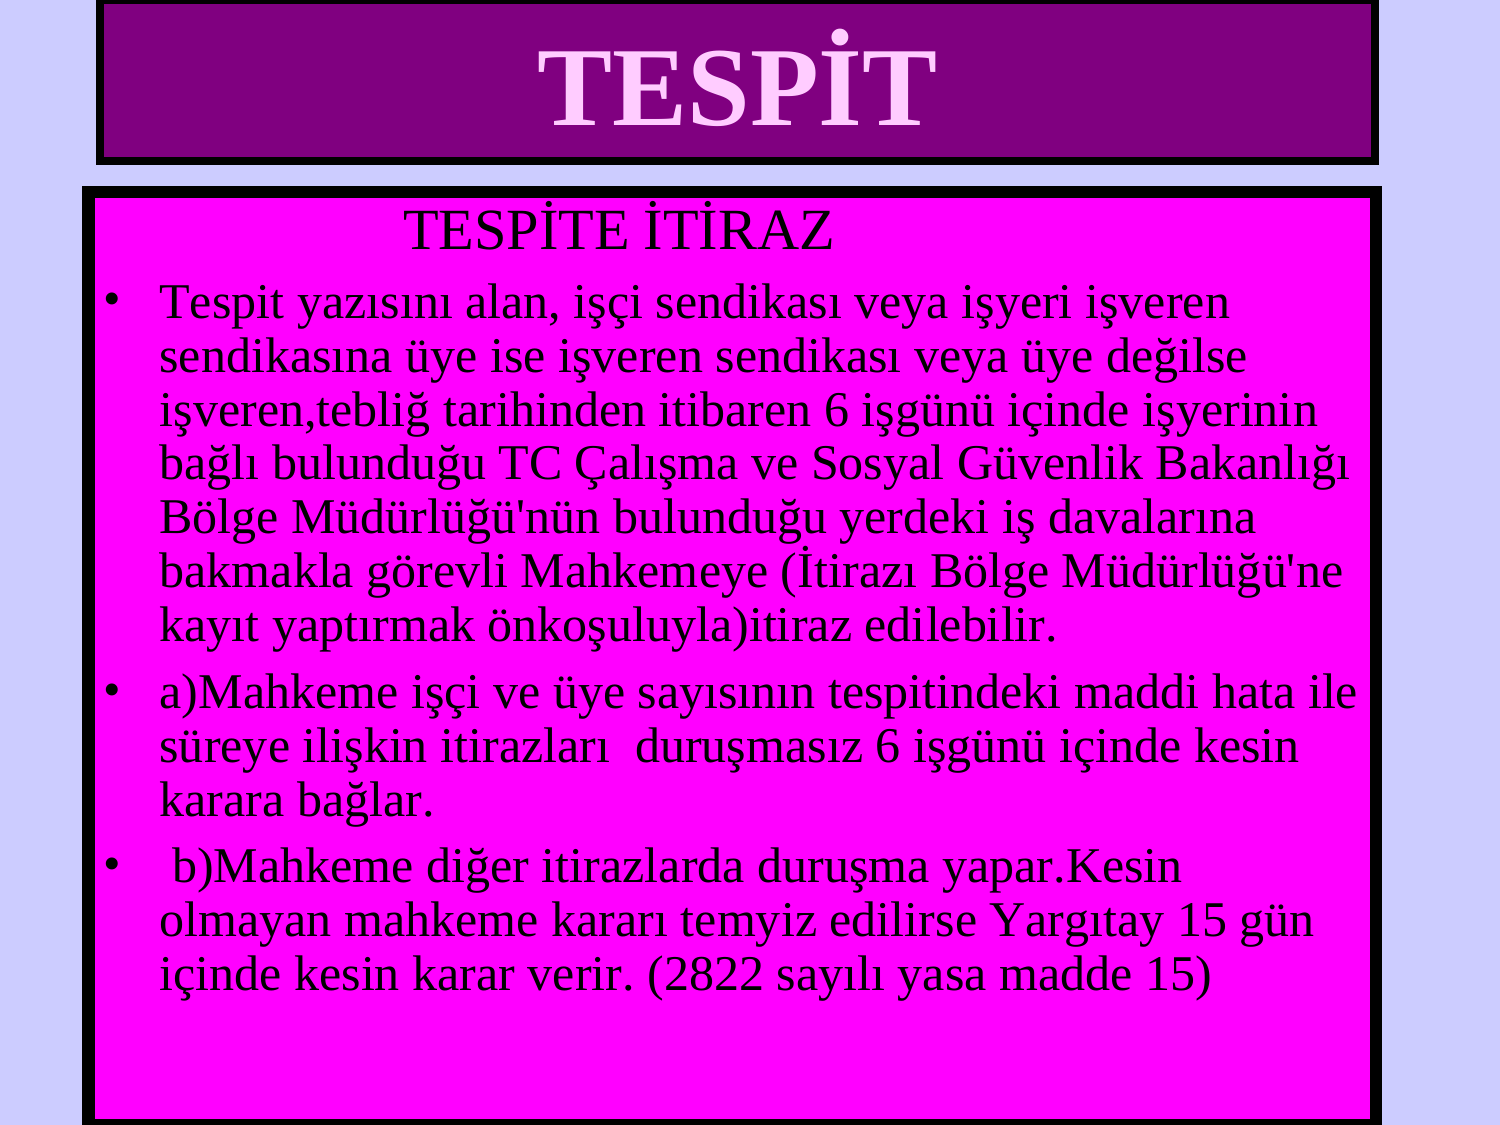

# TESPİT
TESPİTE İTİRAZ
Tespit yazısını alan, işçi sendikası veya işyeri işveren sendikasına üye ise işveren sendikası veya üye değilse işveren,tebliğ tarihinden itibaren 6 işgünü içinde işyerinin bağlı bulunduğu TC Çalışma ve Sosyal Güvenlik Bakanlığı Bölge Müdürlüğü'nün bulunduğu yerdeki iş davalarına bakmakla görevli Mahkemeye (İtirazı Bölge Müdürlüğü'ne kayıt yaptırmak önkoşuluyla)itiraz edilebilir.
a)Mahkeme işçi ve üye sayısının tespitindeki maddi hata ile süreye ilişkin itirazları duruşmasız 6 işgünü içinde kesin karara bağlar.
 b)Mahkeme diğer itirazlarda duruşma yapar.Kesin olmayan mahkeme kararı temyiz edilirse Yargıtay 15 gün içinde kesin karar verir. (2822 sayılı yasa madde 15)